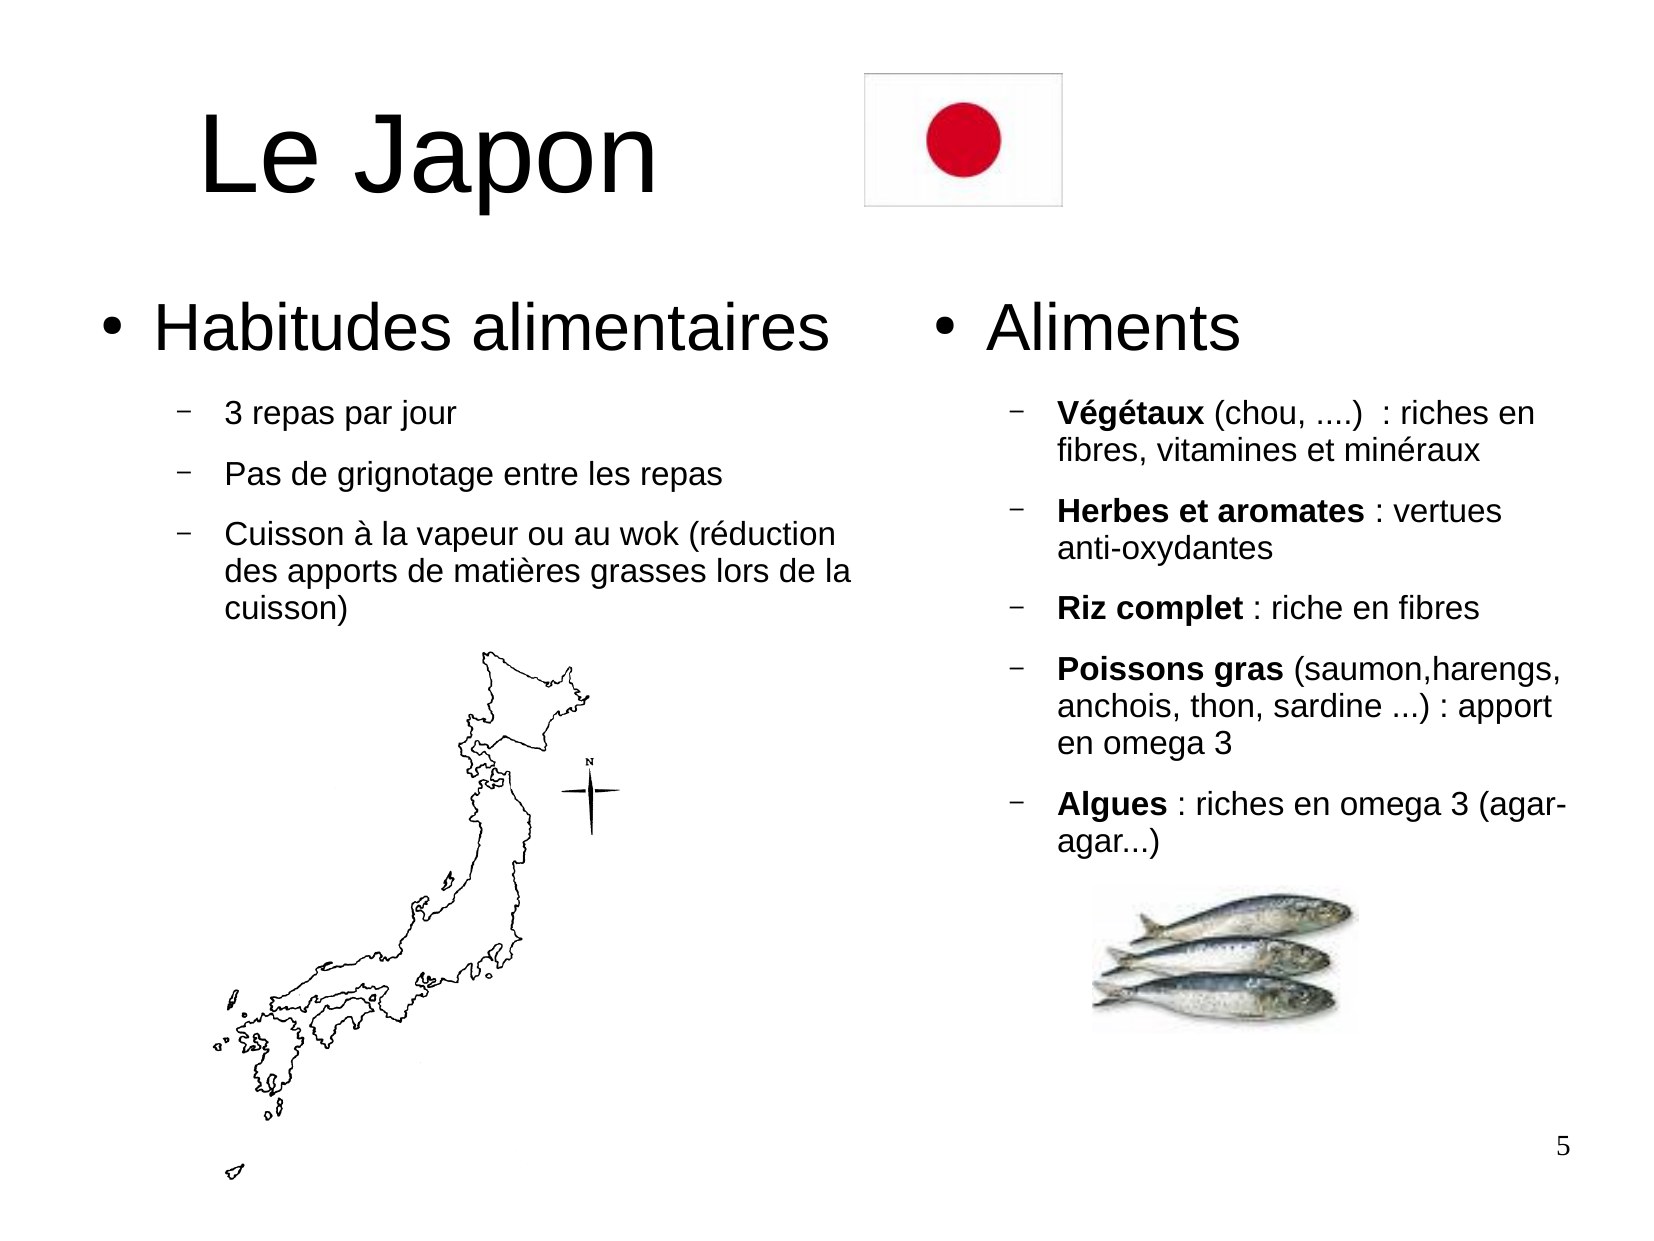

# Le Japon
Habitudes alimentaires
3 repas par jour
Pas de grignotage entre les repas
Cuisson à la vapeur ou au wok (réduction des apports de matières grasses lors de la cuisson)
Aliments
Végétaux (chou, ....) : riches en fibres, vitamines et minéraux
Herbes et aromates : vertues anti-oxydantes
Riz complet : riche en fibres
Poissons gras (saumon,harengs, anchois, thon, sardine ...) : apport en omega 3
Algues : riches en omega 3 (agar-agar...)
5